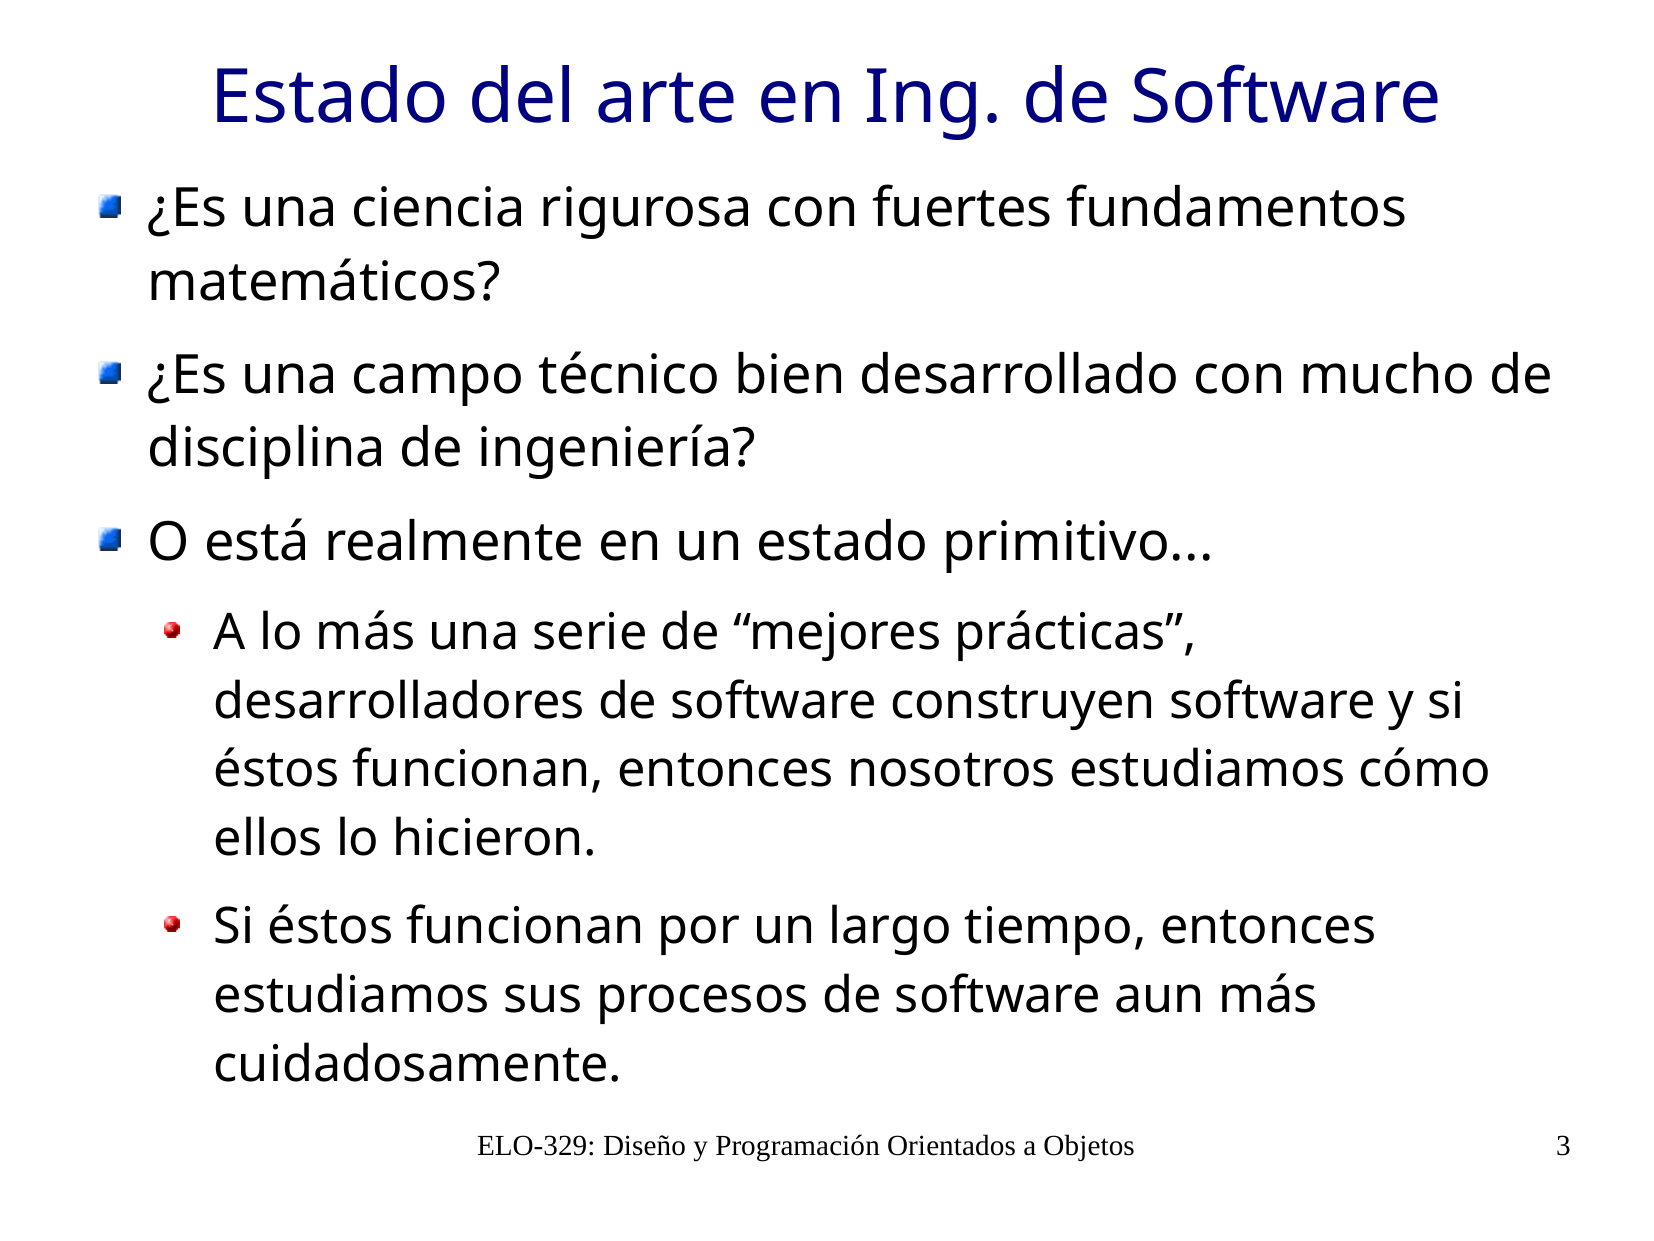

# Estado del arte en Ing. de Software
¿Es una ciencia rigurosa con fuertes fundamentos matemáticos?
¿Es una campo técnico bien desarrollado con mucho de disciplina de ingeniería?
O está realmente en un estado primitivo...
A lo más una serie de “mejores prácticas”, desarrolladores de software construyen software y si éstos funcionan, entonces nosotros estudiamos cómo ellos lo hicieron.
Si éstos funcionan por un largo tiempo, entonces estudiamos sus procesos de software aun más cuidadosamente.
3